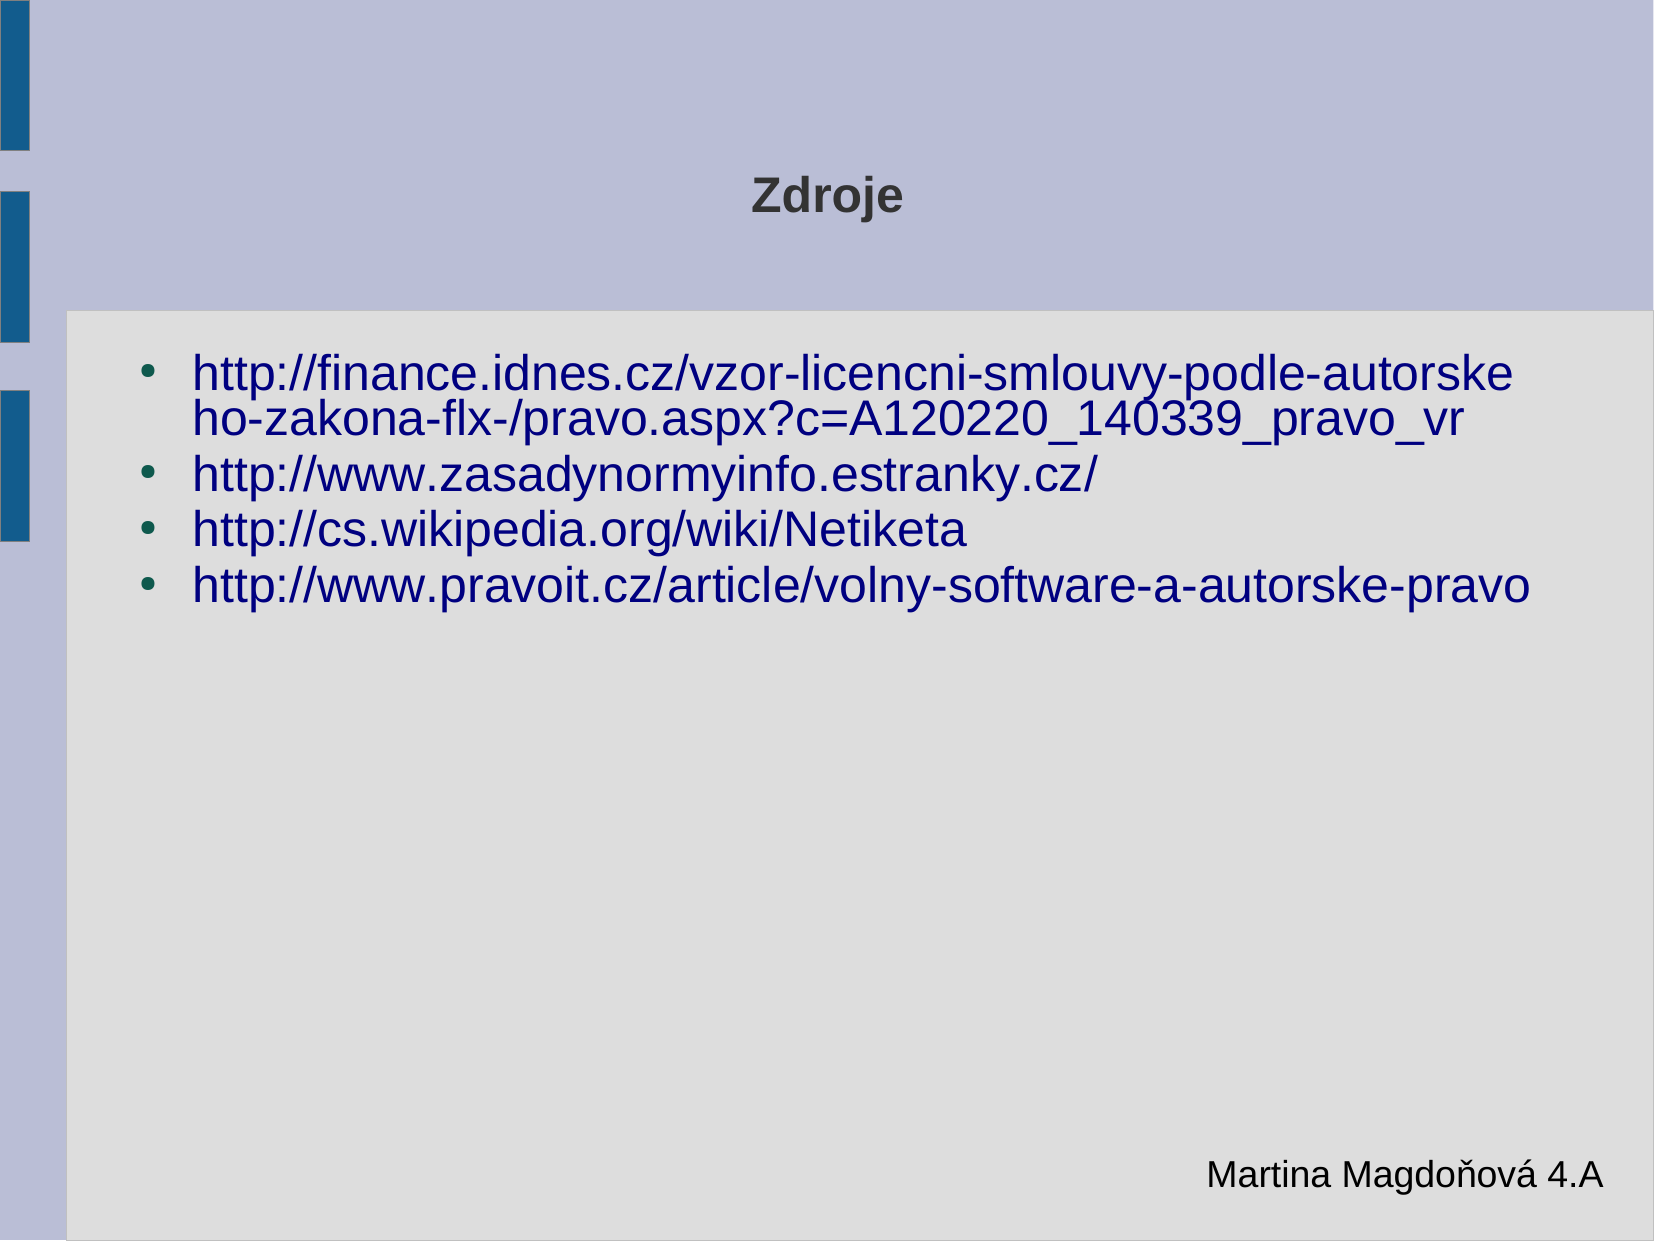

# Zdroje
http://finance.idnes.cz/vzor-licencni-smlouvy-podle-autorskeho-zakona-flx-/pravo.aspx?c=A120220_140339_pravo_vr
http://www.zasadynormyinfo.estranky.cz/
http://cs.wikipedia.org/wiki/Netiketa
http://www.pravoit.cz/article/volny-software-a-autorske-pravo
 Martina Magdoňová 4.A